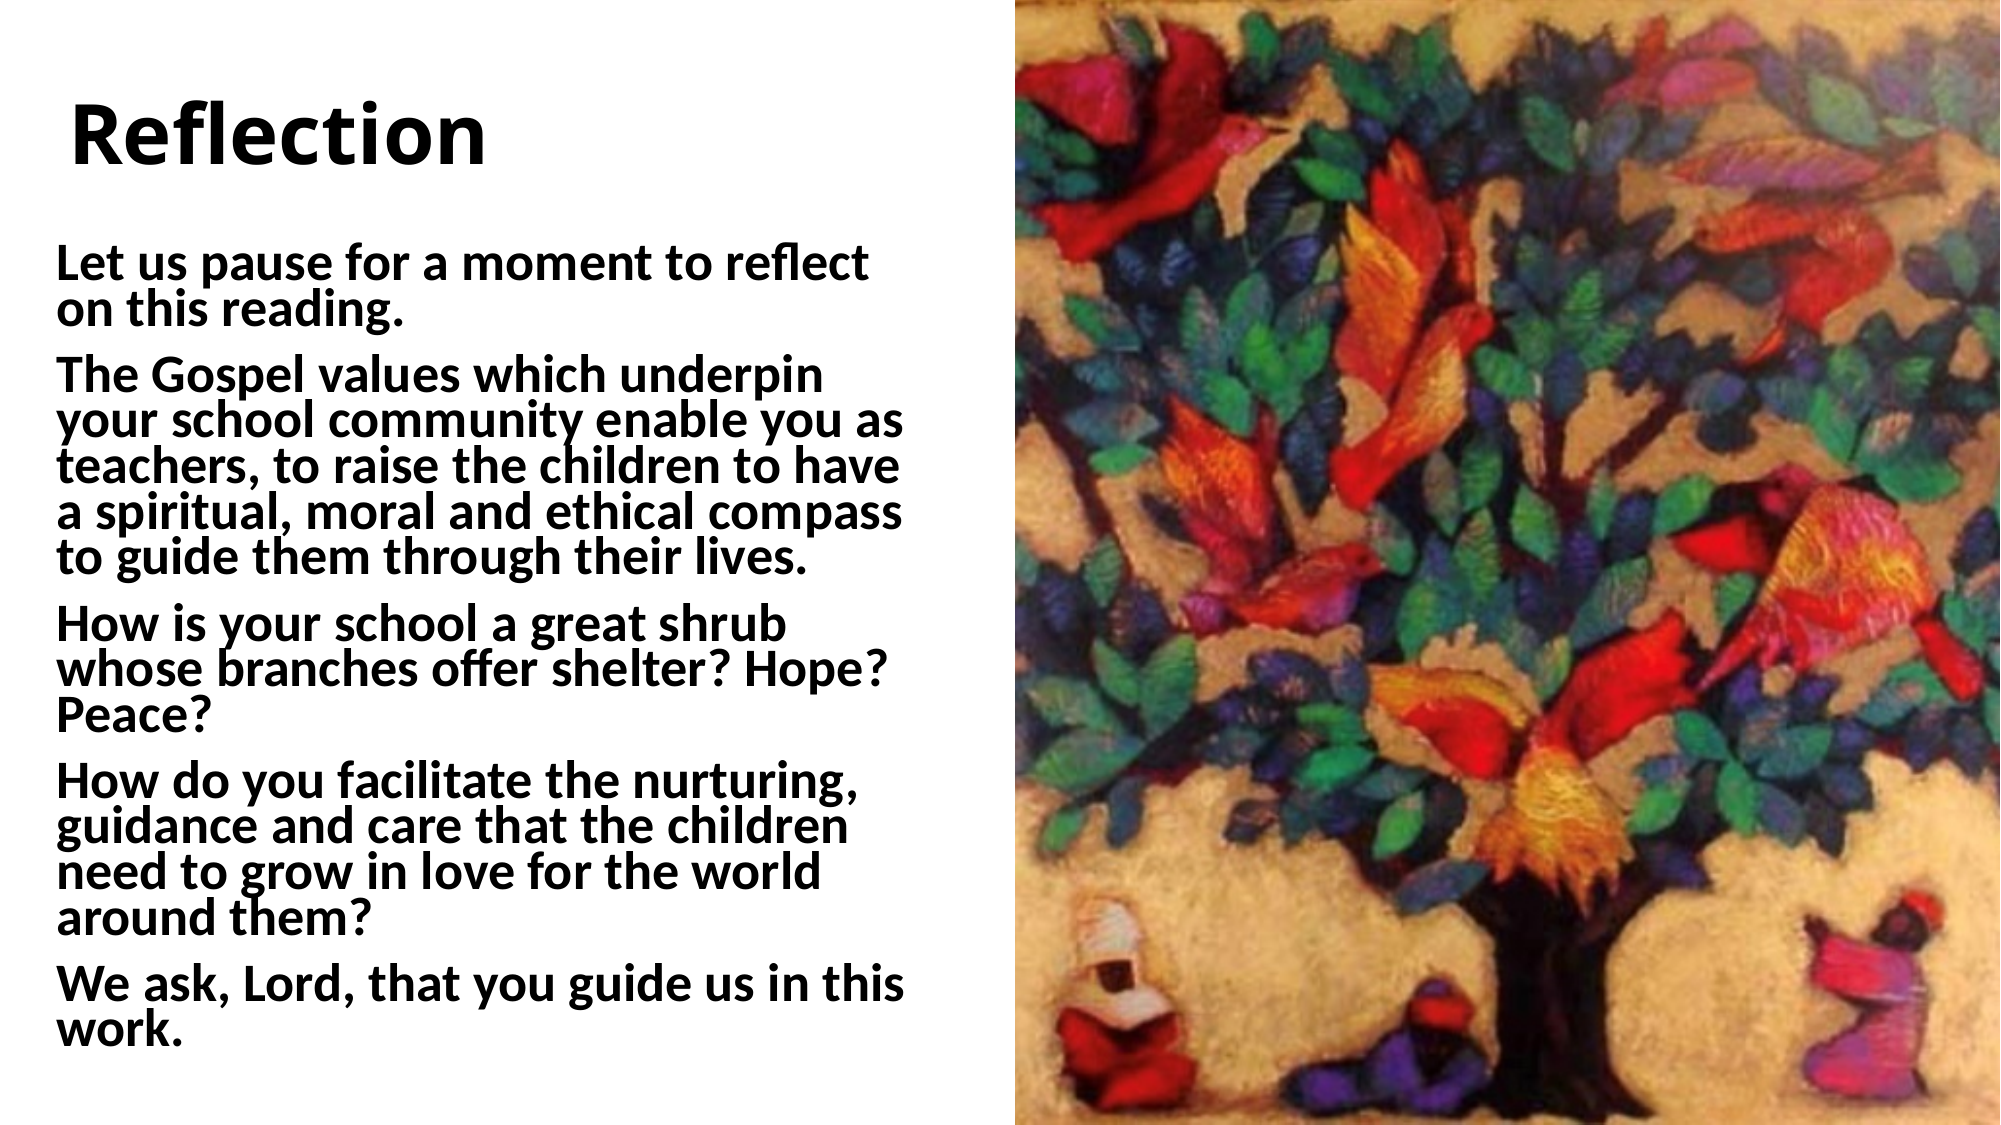

# Reflection
Let us pause for a moment to reflect on this reading.
The Gospel values which underpin your school community enable you as teachers, to raise the children to have a spiritual, moral and ethical compass to guide them through their lives.
How is your school a great shrub whose branches offer shelter? Hope? Peace?
How do you facilitate the nurturing, guidance and care that the children need to grow in love for the world around them?
We ask, Lord, that you guide us in this work.